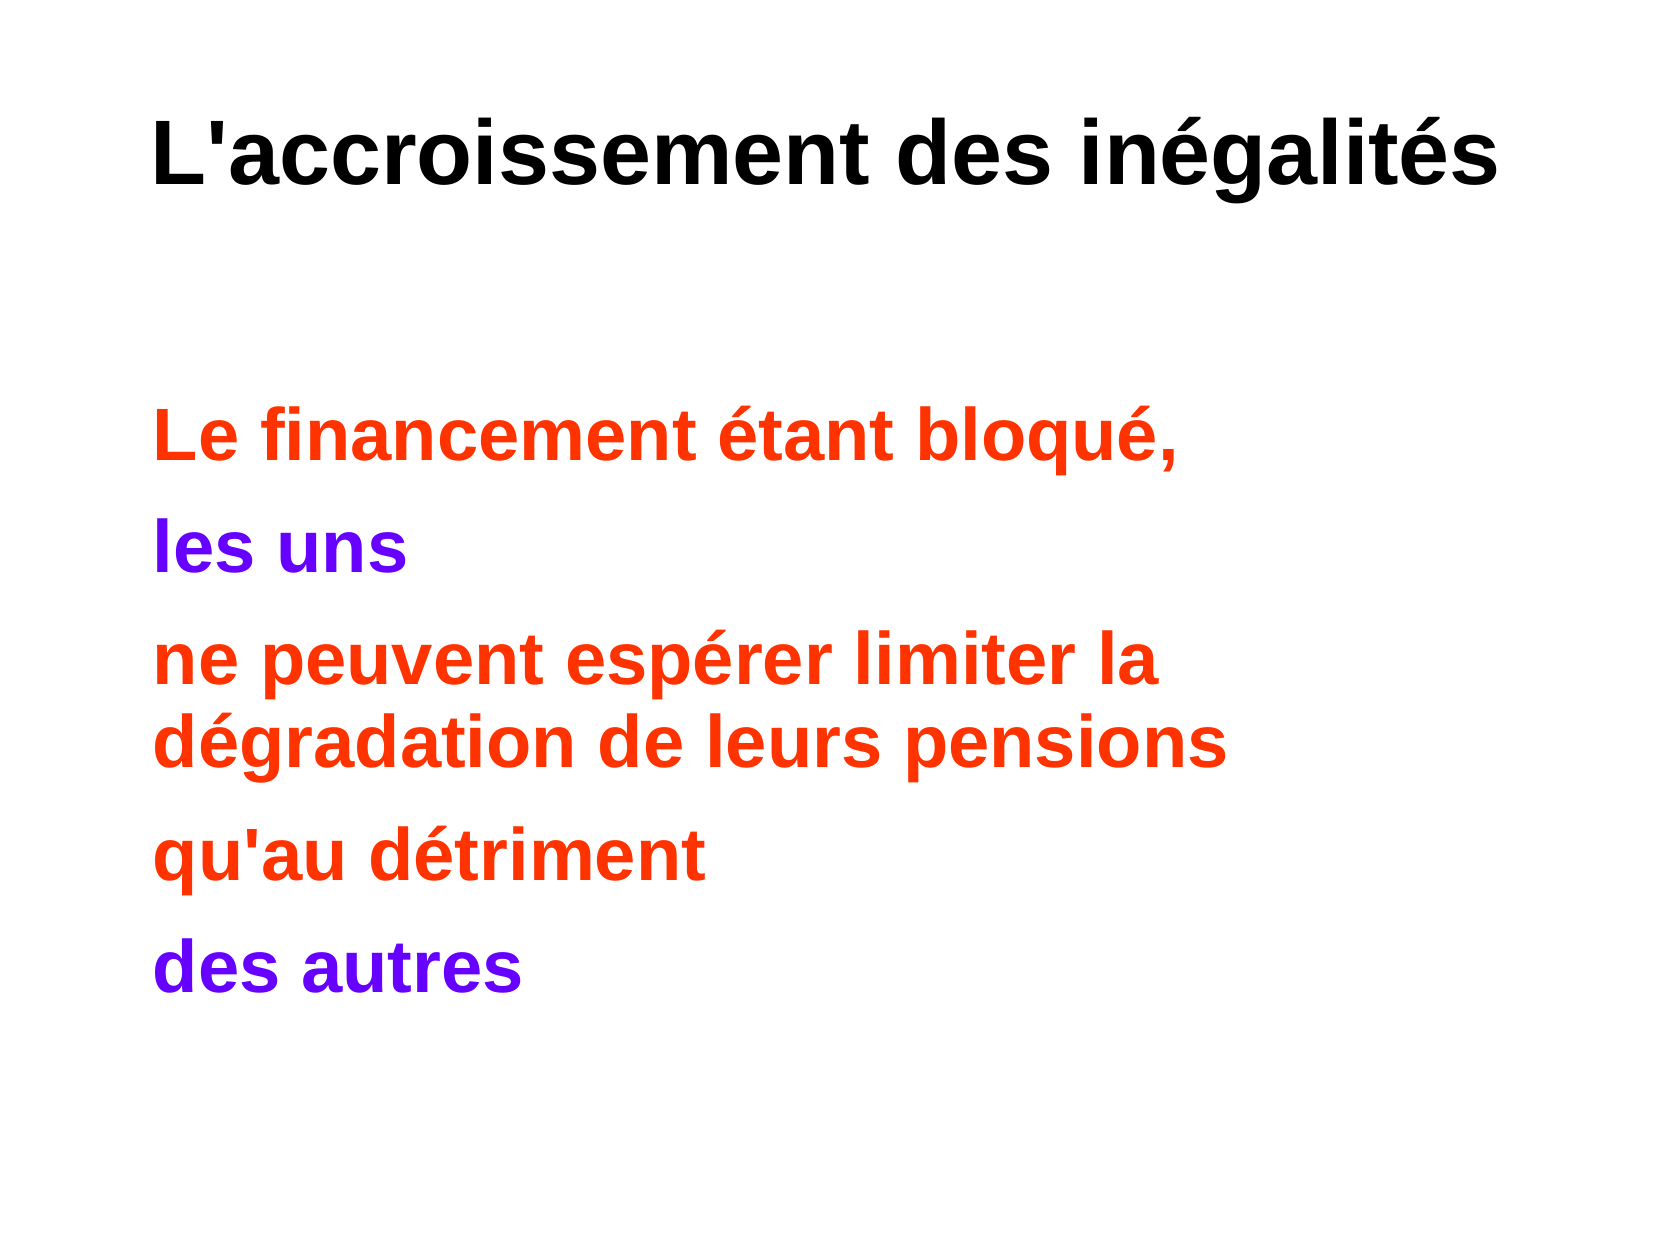

# L'accroissement des inégalités
Le financement étant bloqué,
les uns
ne peuvent espérer limiter la dégradation de leurs pensions
qu'au détriment
des autres